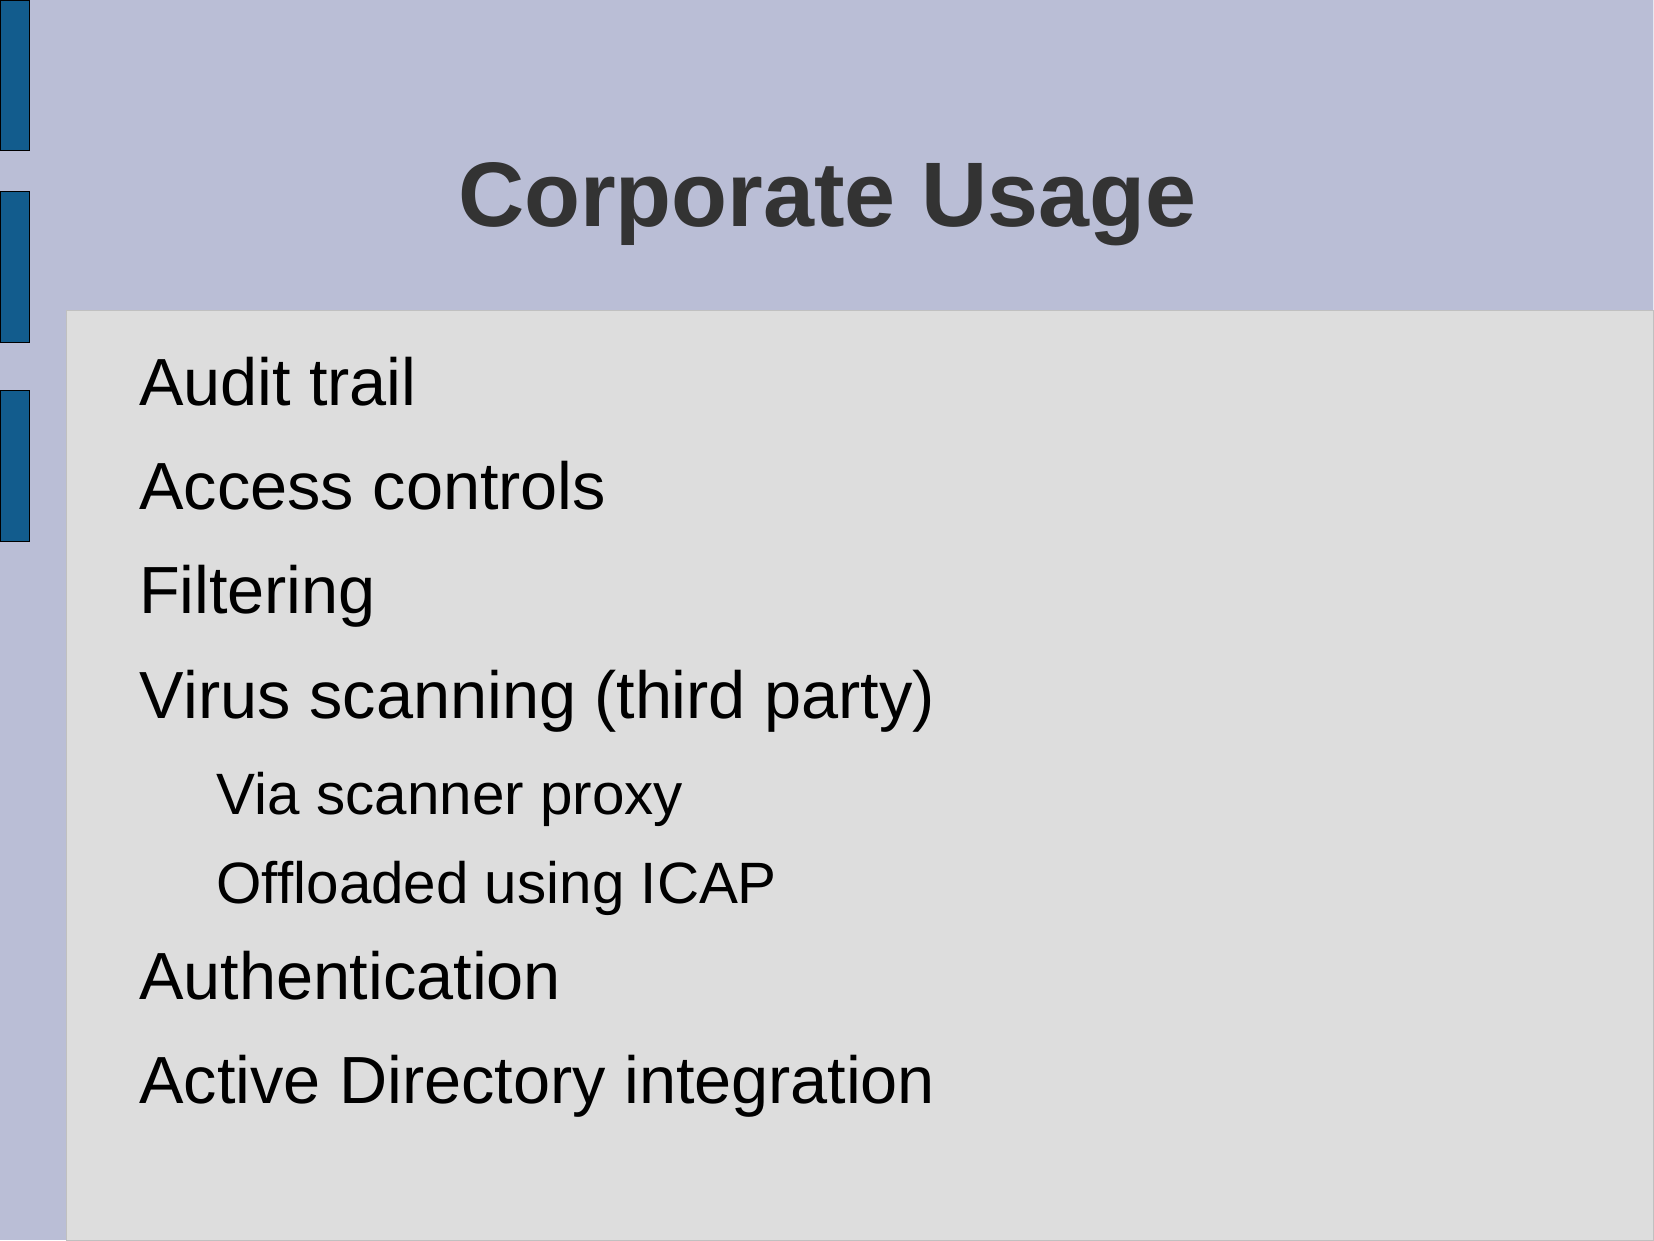

# Corporate Usage
Audit trail
Access controls
Filtering
Virus scanning (third party)
Via scanner proxy
Offloaded using ICAP
Authentication
Active Directory integration